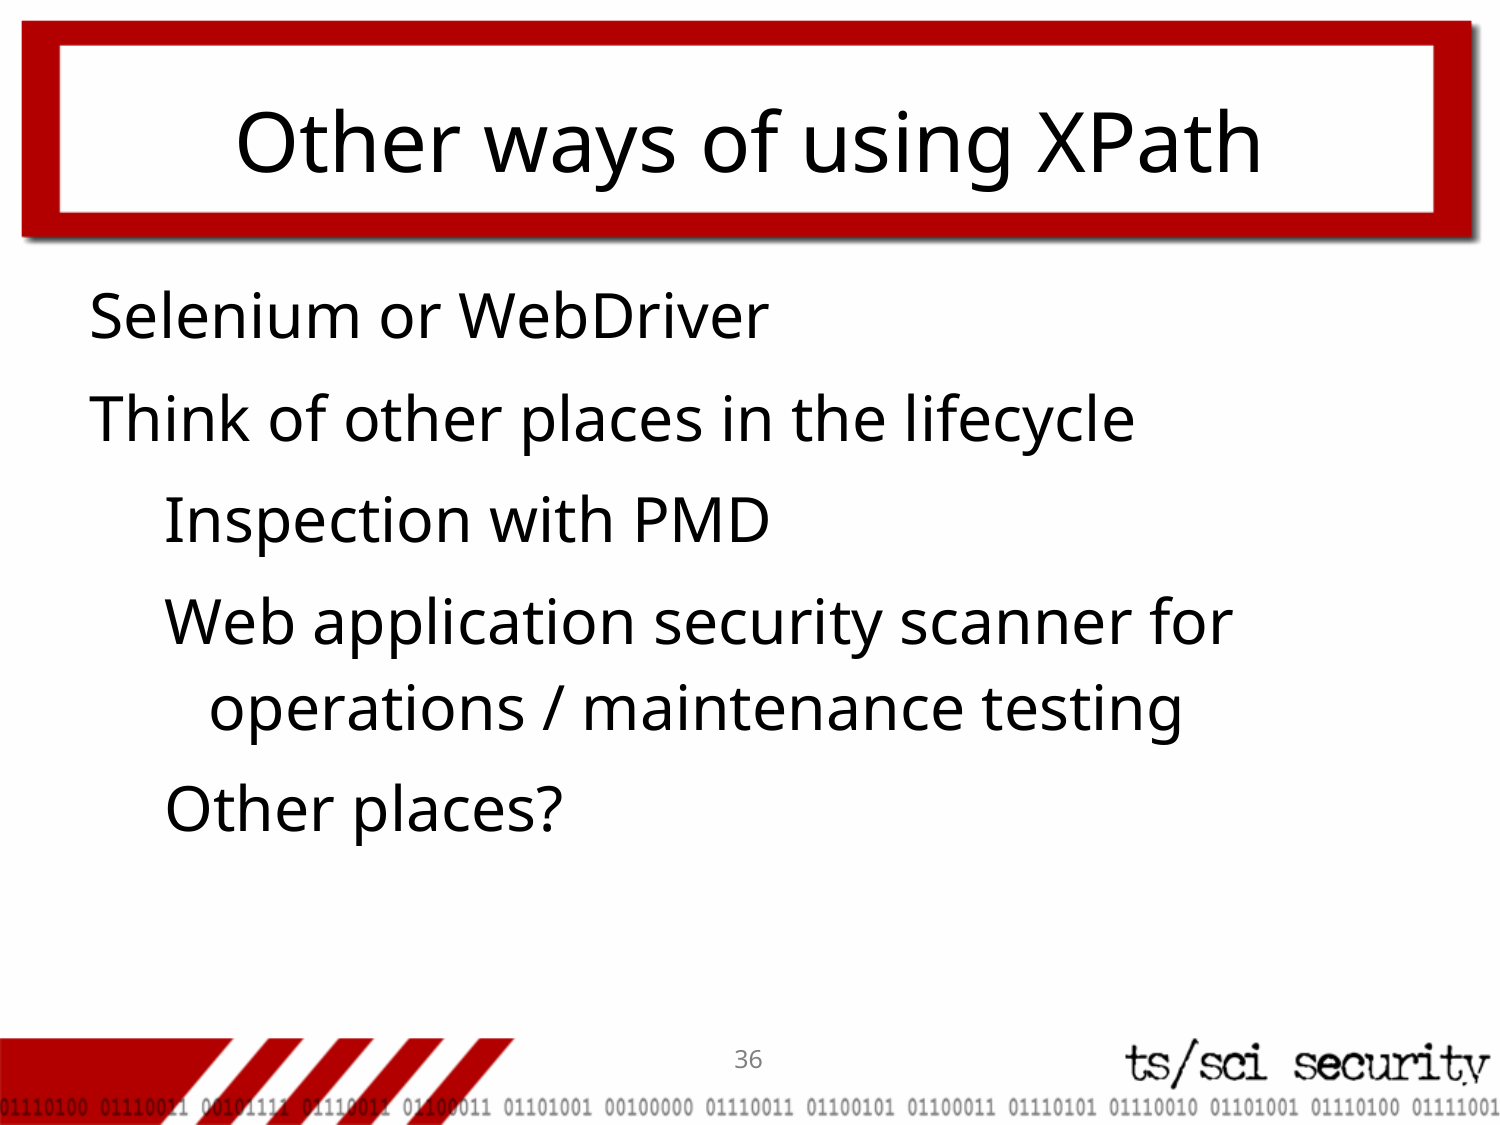

# Other ways of using XPath
Selenium or WebDriver
Think of other places in the lifecycle
Inspection with PMD
Web application security scanner for operations / maintenance testing
Other places?
36